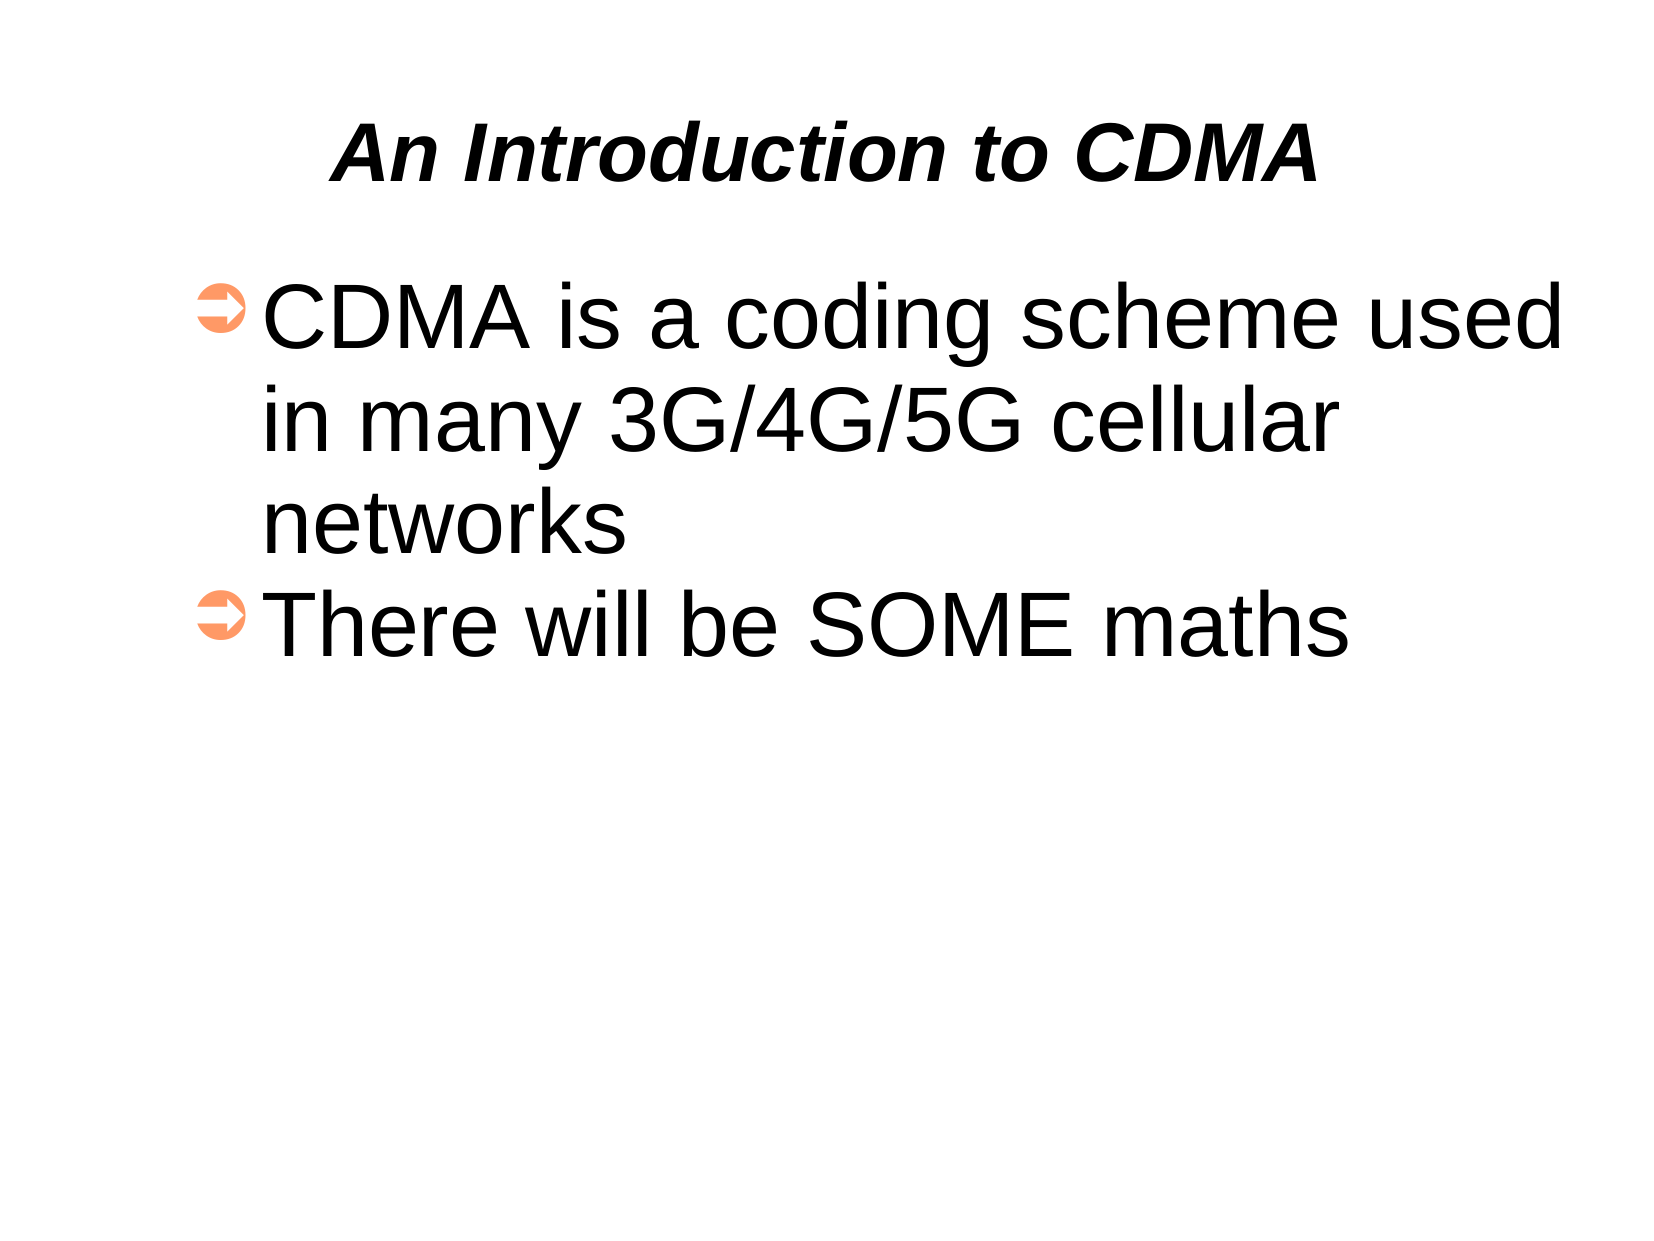

# An Introduction to CDMA
CDMA is a coding scheme used in many 3G/4G/5G cellular networks
There will be SOME maths